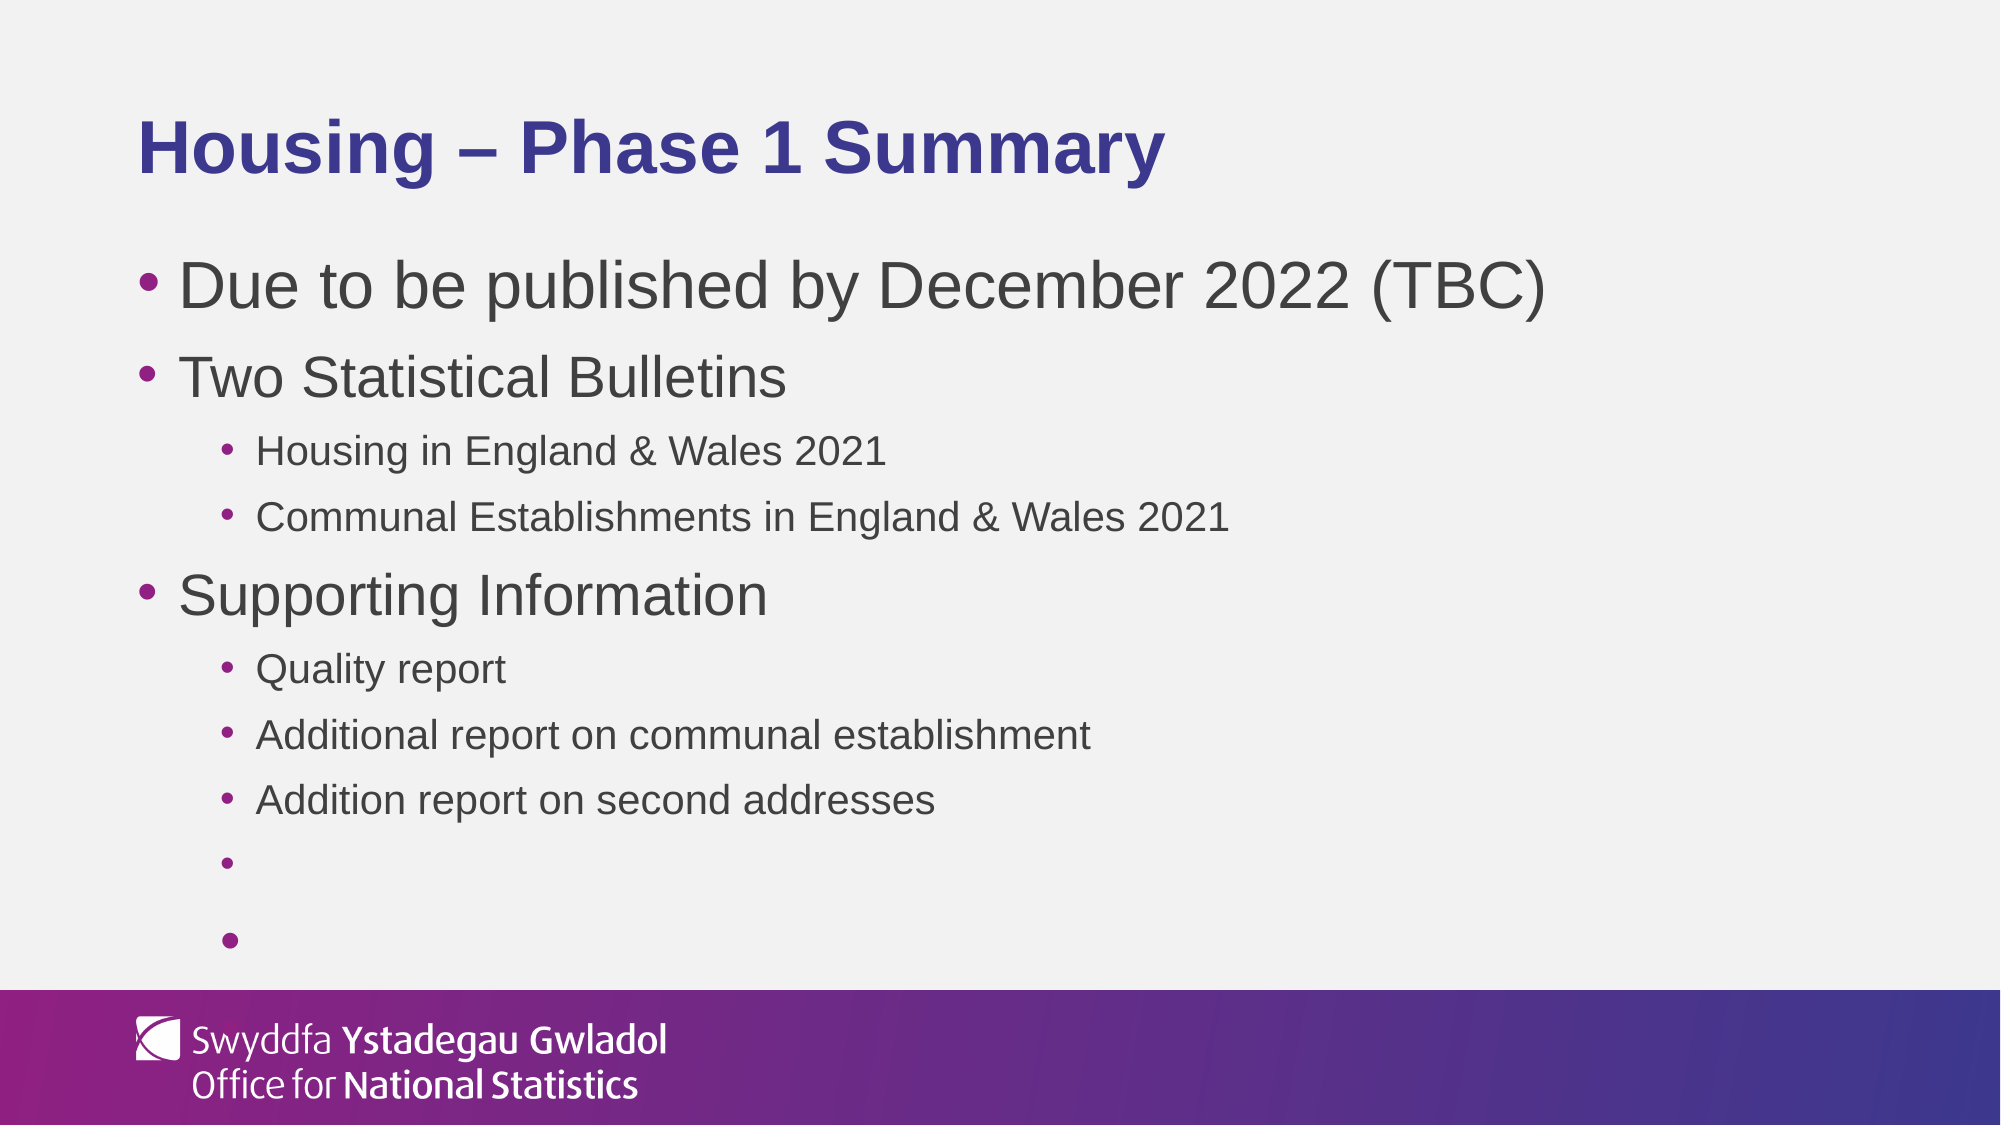

Housing – Phase 1 Summary
# Due to be published by December 2022 (TBC)
Two Statistical Bulletins
Housing in England & Wales 2021
Communal Establishments in England & Wales 2021
Supporting Information
Quality report
Additional report on communal establishment
Addition report on second addresses